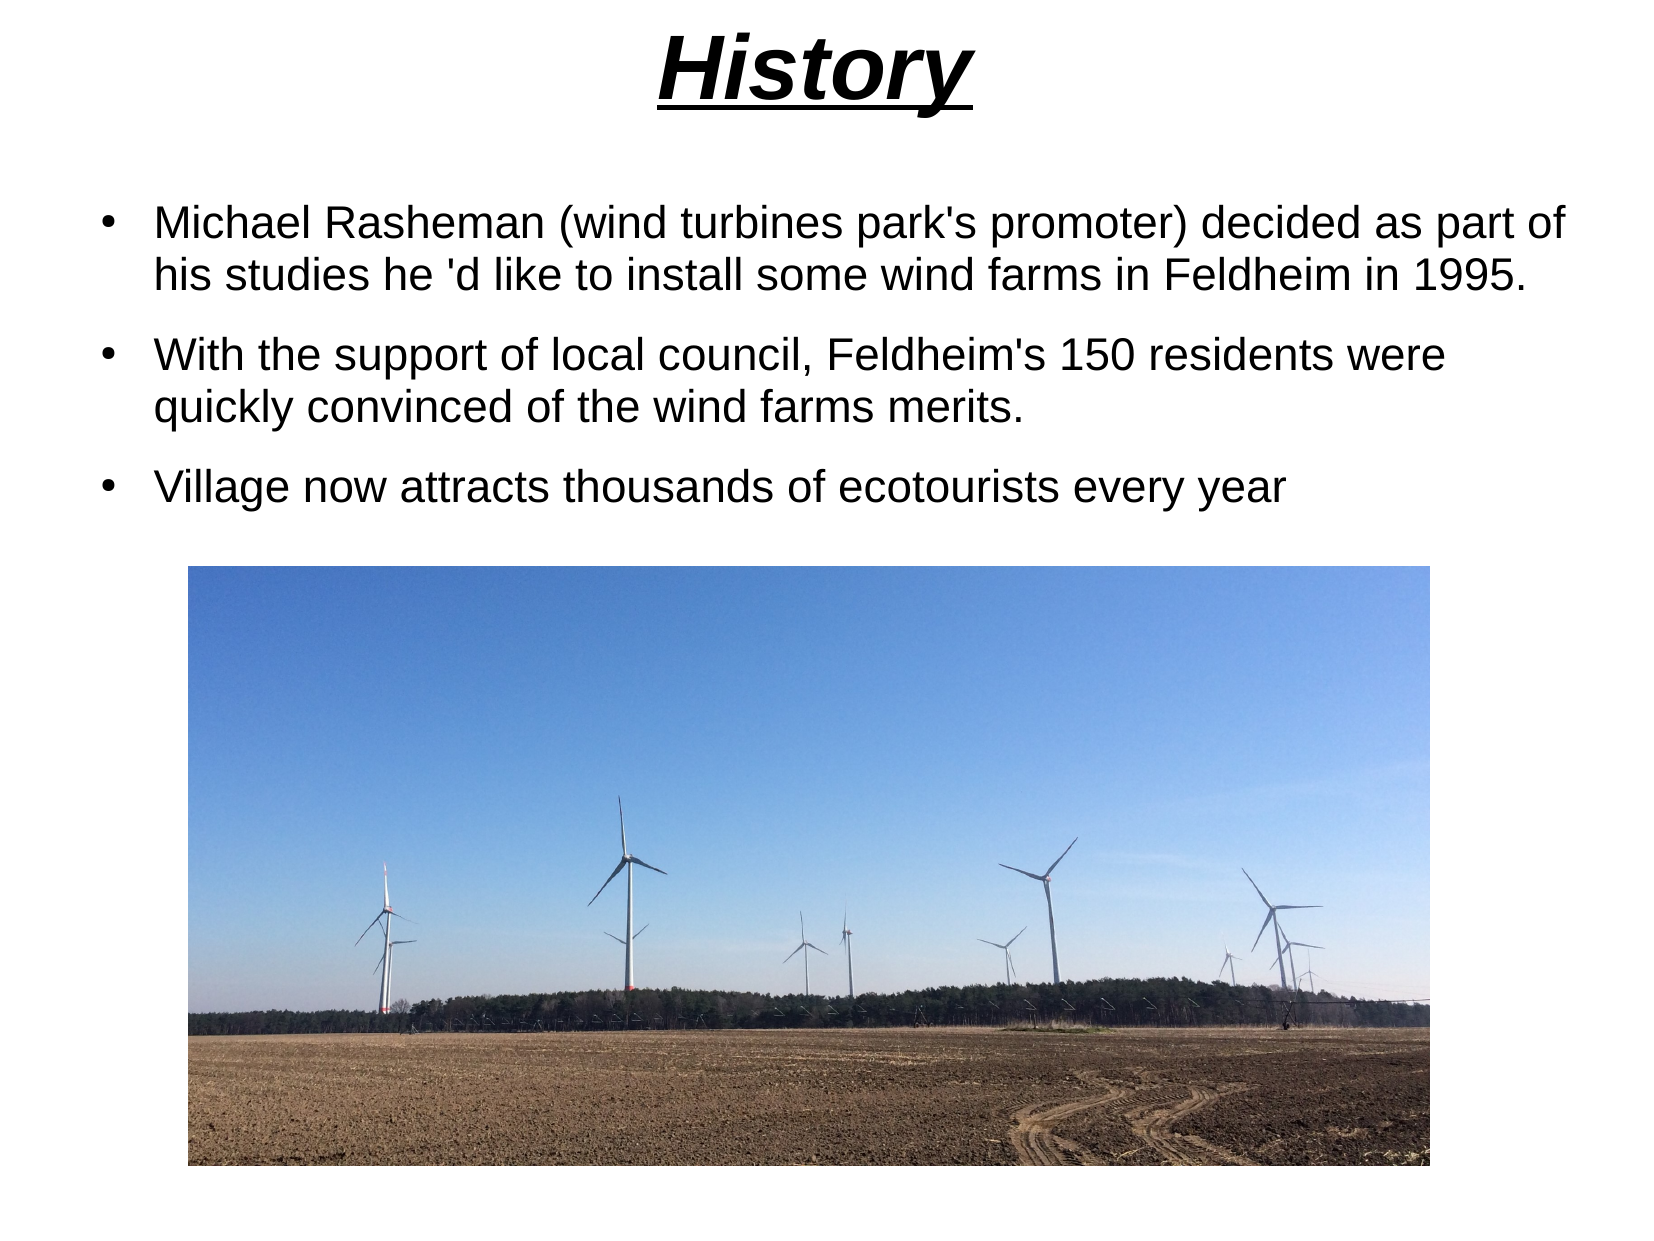

# History
Michael Rasheman (wind turbines park's promoter) decided as part of his studies he 'd like to install some wind farms in Feldheim in 1995.
With the support of local council, Feldheim's 150 residents were quickly convinced of the wind farms merits.
Village now attracts thousands of ecotourists every year